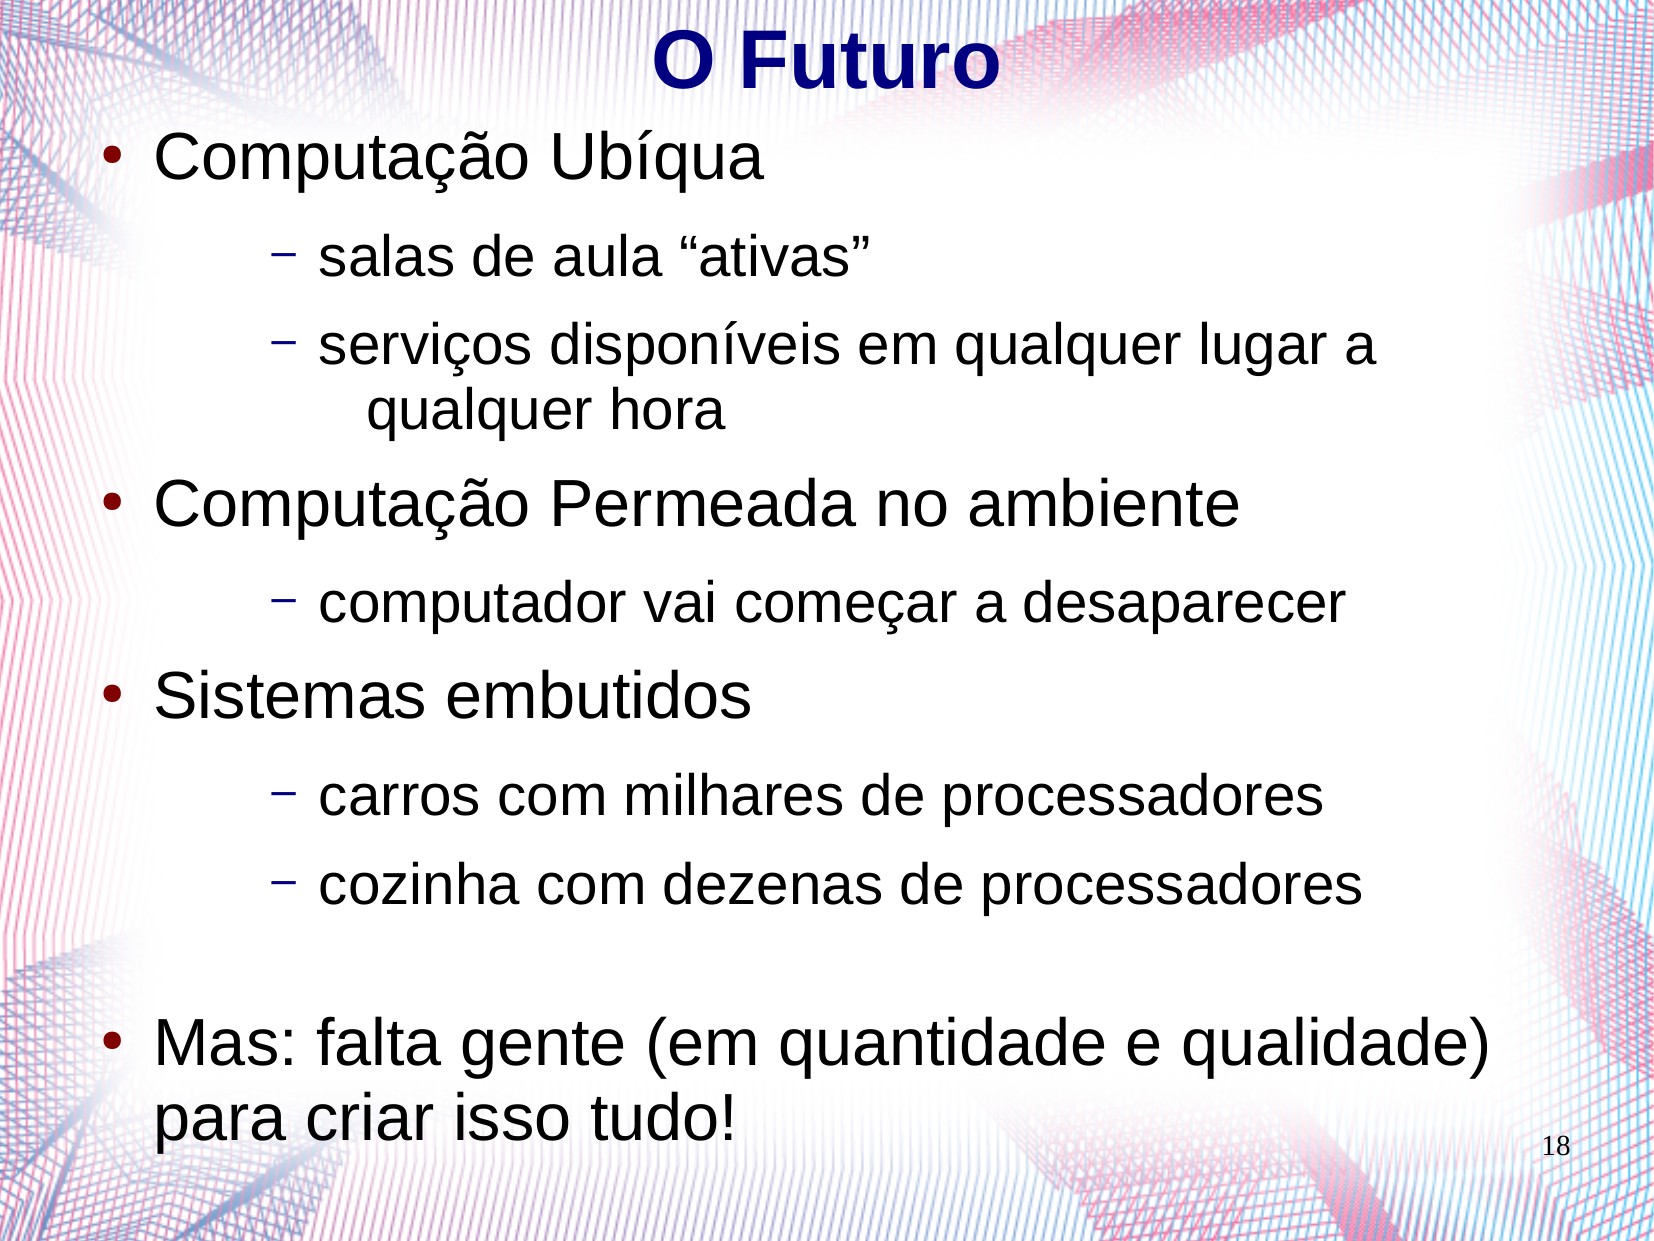

# O Futuro
Computação Ubíqua
salas de aula “ativas”
serviços disponíveis em qualquer lugar a qualquer hora
Computação Permeada no ambiente
computador vai começar a desaparecer
Sistemas embutidos
carros com milhares de processadores
cozinha com dezenas de processadores
Mas: falta gente (em quantidade e qualidade) para criar isso tudo!
18